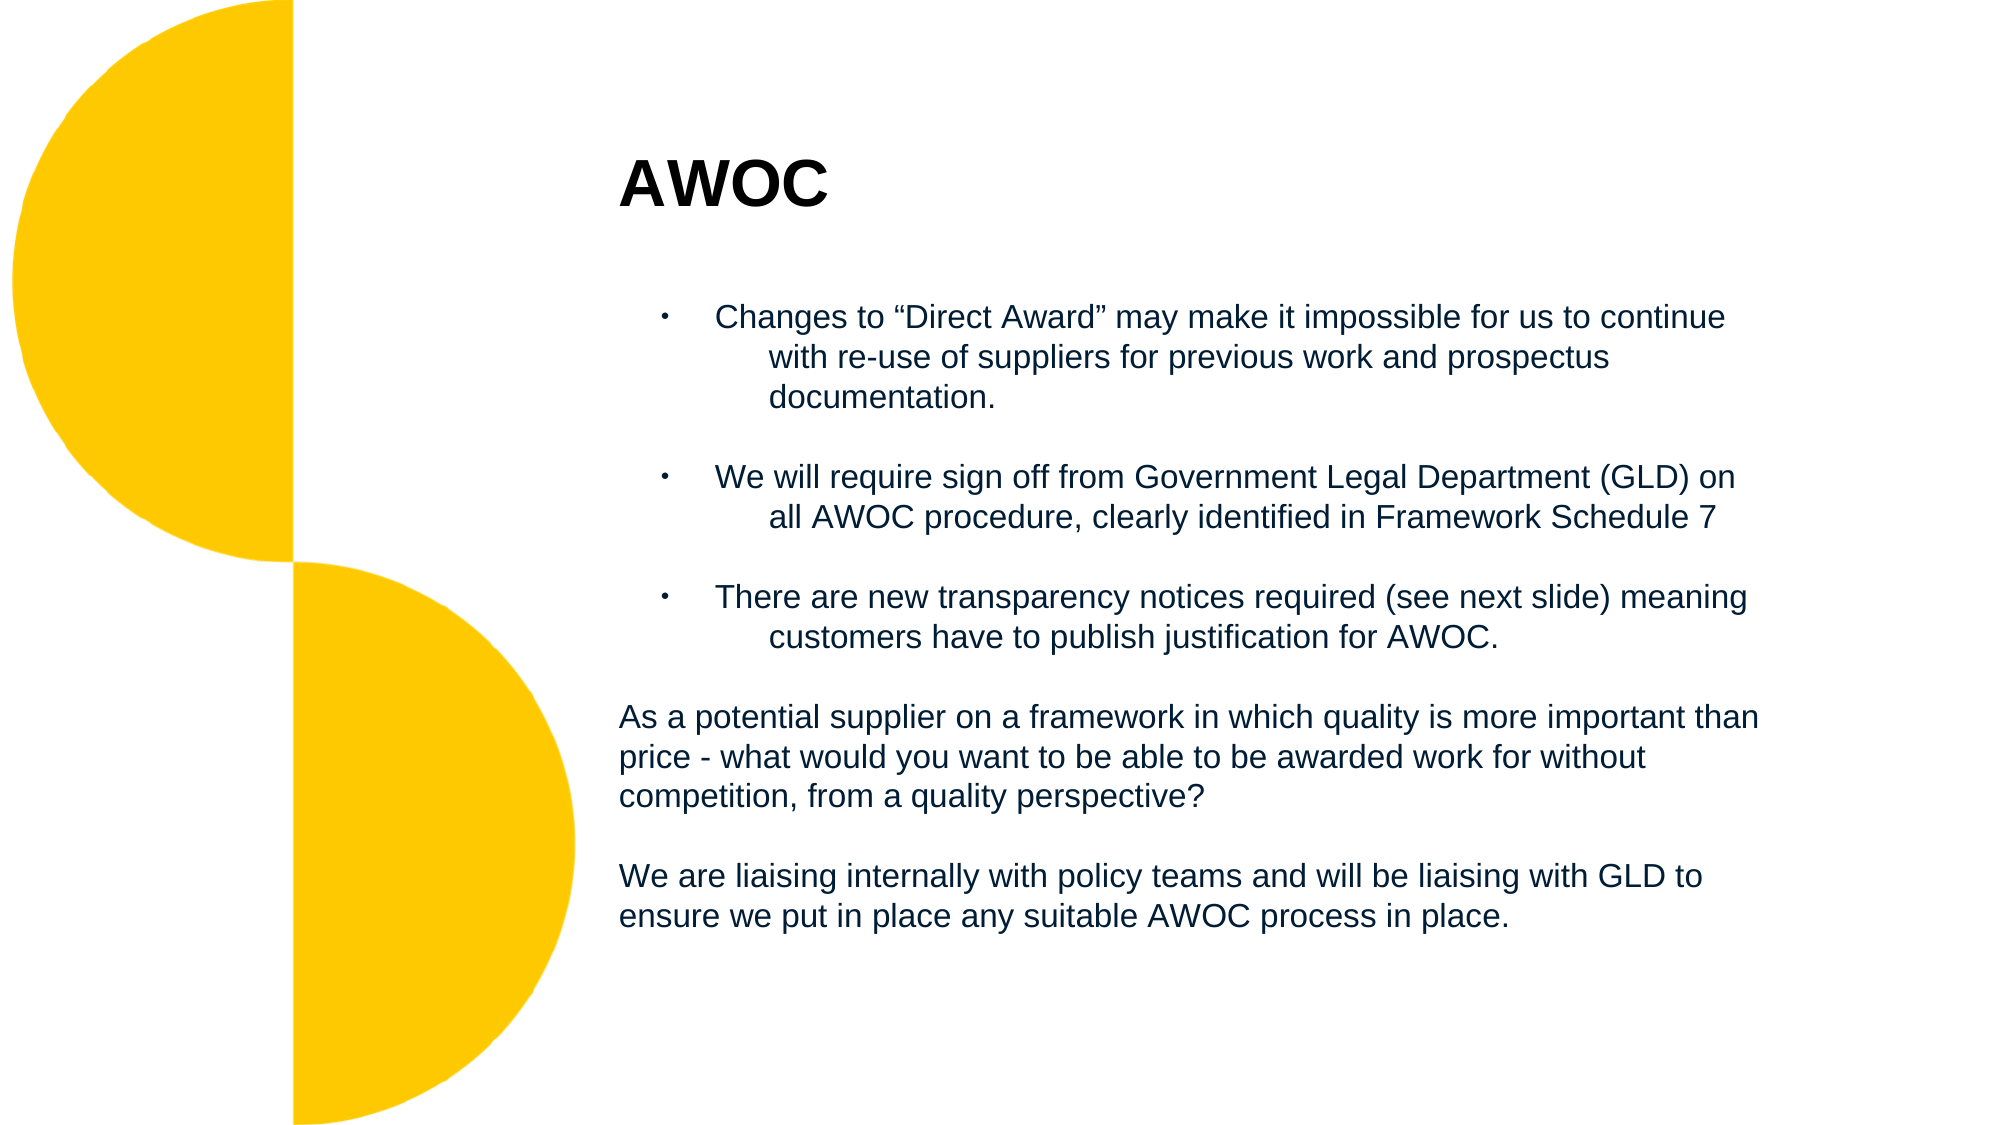

AWOC
# Changes to “Direct Award” may make it impossible for us to continue with re-use of suppliers for previous work and prospectus documentation.
We will require sign off from Government Legal Department (GLD) on all AWOC procedure, clearly identified in Framework Schedule 7
There are new transparency notices required (see next slide) meaning customers have to publish justification for AWOC.
As a potential supplier on a framework in which quality is more important than price - what would you want to be able to be awarded work for without competition, from a quality perspective?
We are liaising internally with policy teams and will be liaising with GLD to ensure we put in place any suitable AWOC process in place.